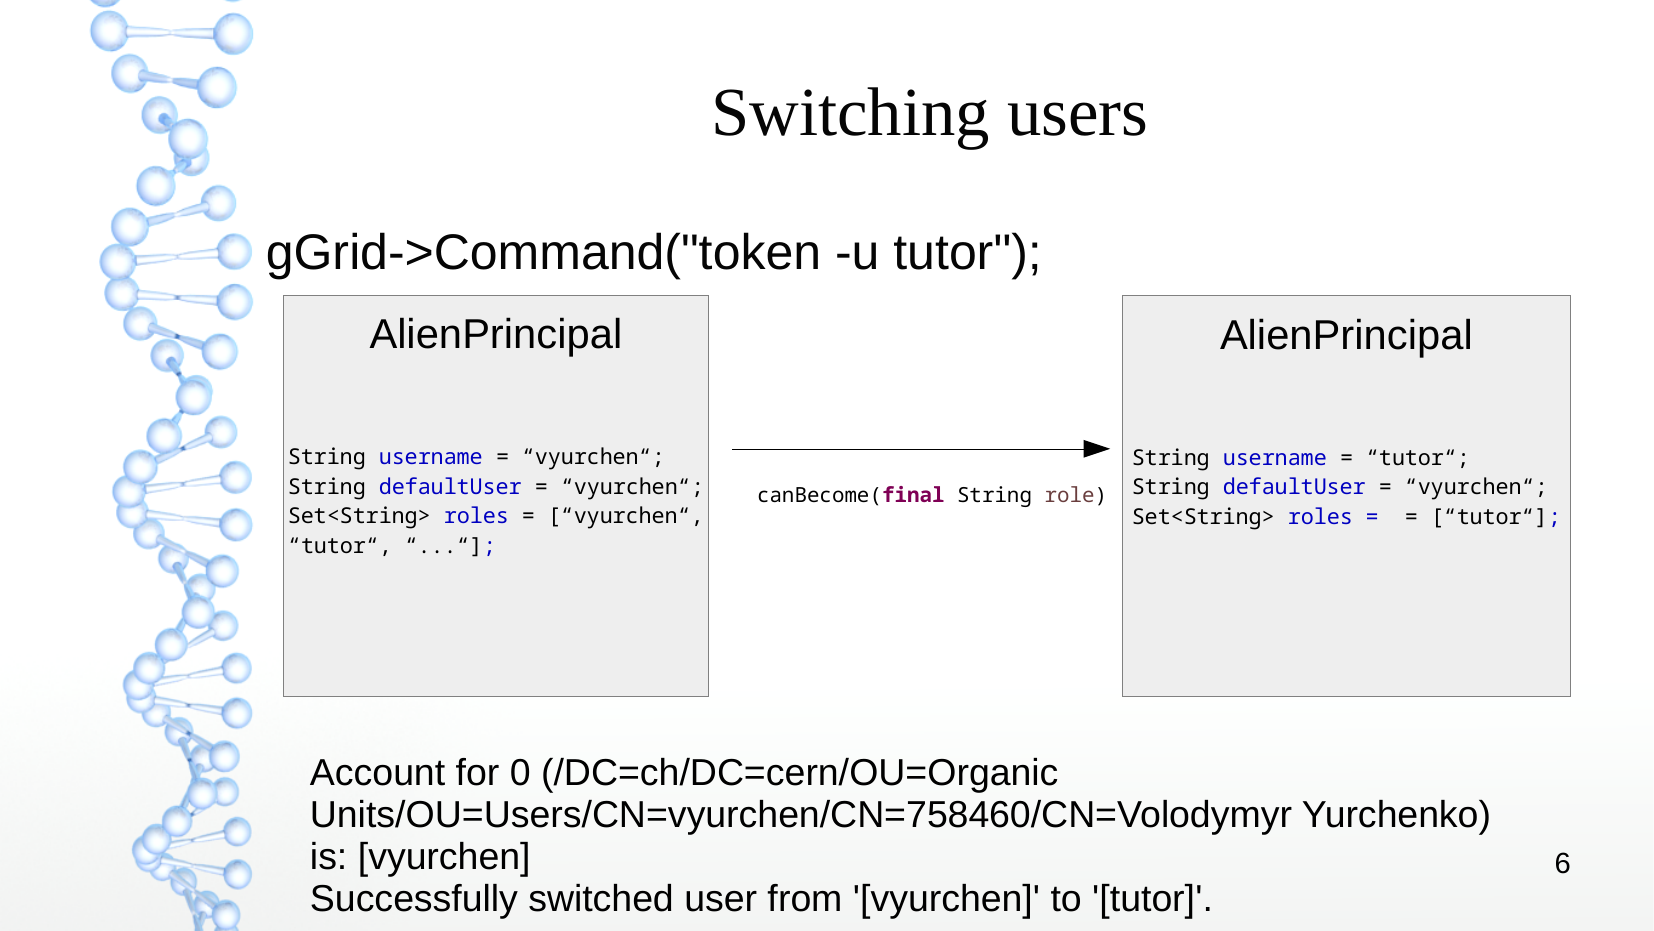

# Switching users
gGrid->Command("token -u tutor");
AlienPrincipal
String username = “vyurchen“;
String defaultUser = “vyurchen“;
Set<String> roles = [“vyurchen“,
“tutor“, “...“];
AlienPrincipal
String username = “tutor“;
String defaultUser = “vyurchen“;
Set<String> roles = = [“tutor“];
canBecome(final String role)
Account for 0 (/DC=ch/DC=cern/OU=Organic Units/OU=Users/CN=vyurchen/CN=758460/CN=Volodymyr Yurchenko) is: [vyurchen]
Successfully switched user from '[vyurchen]' to '[tutor]'.
6